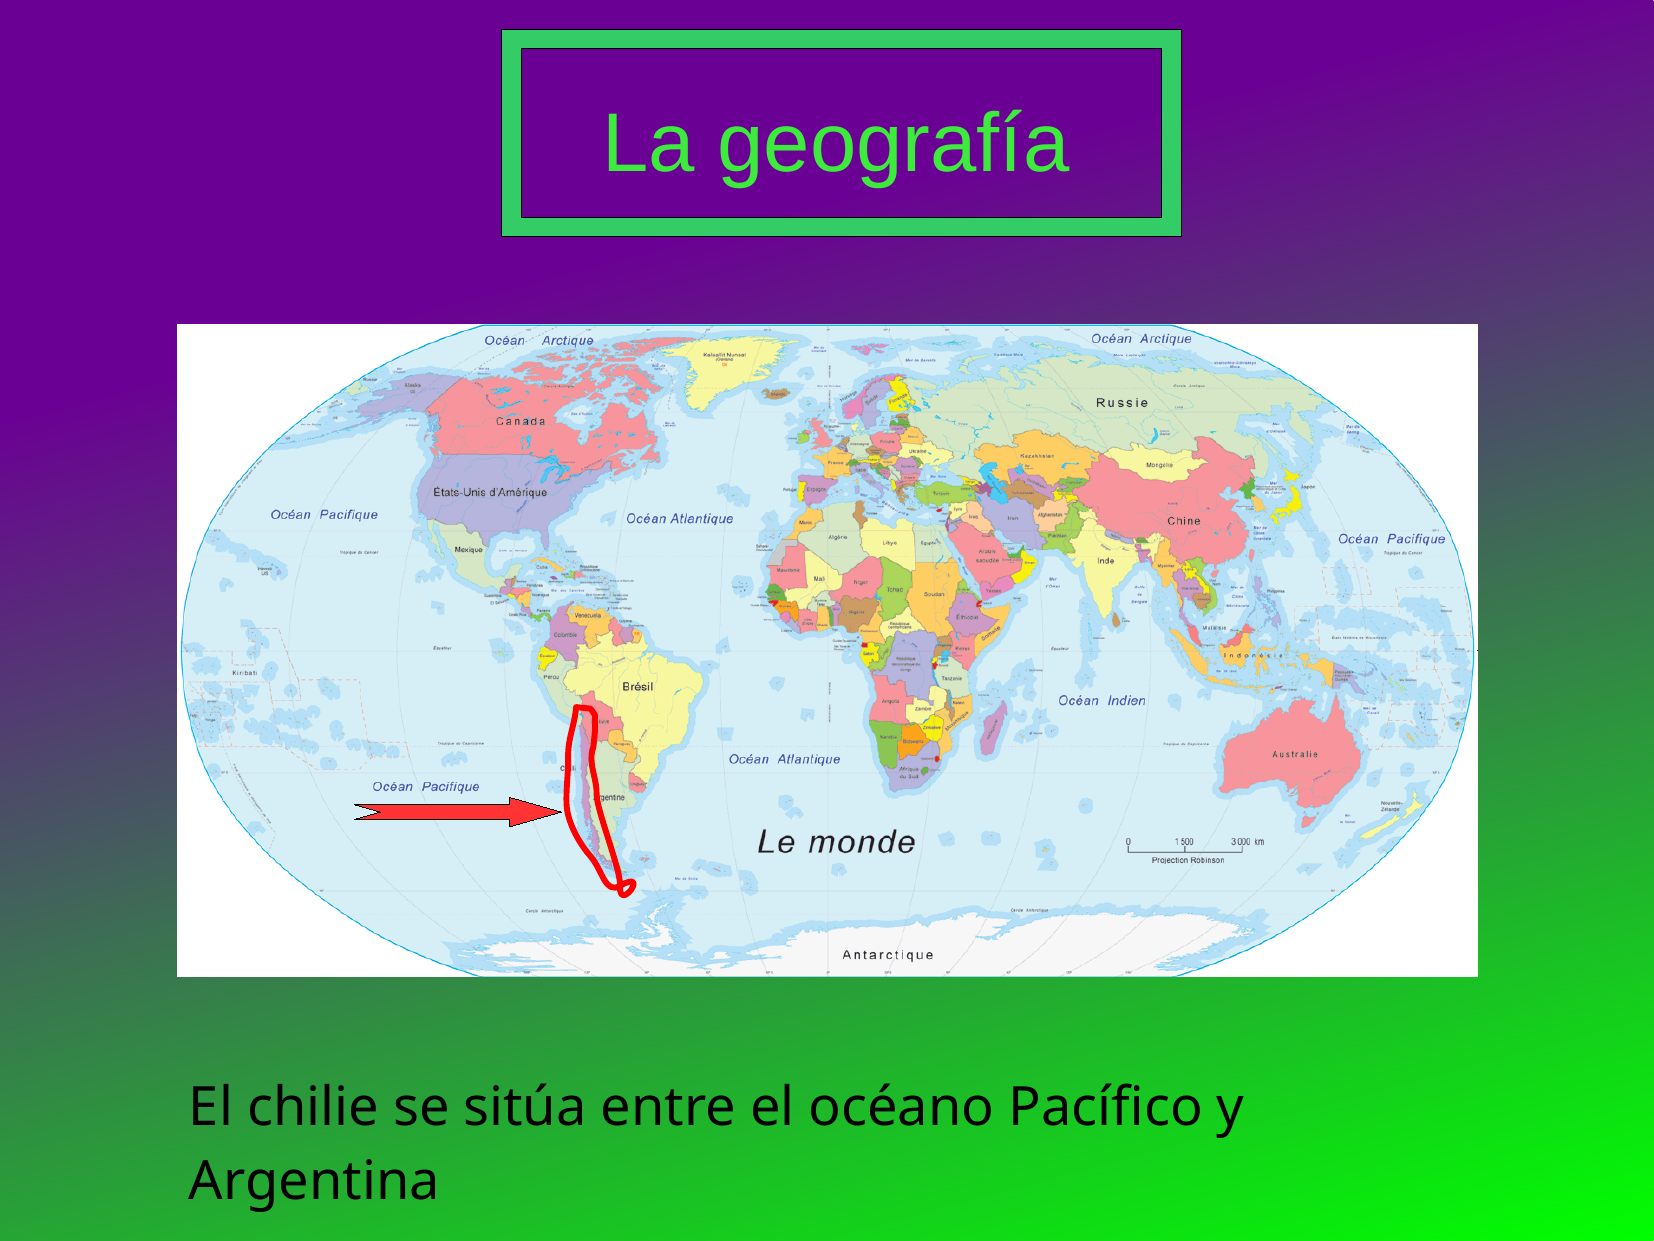

La geografía
El chilie se sitúa entre el océano Pacífico y Argentina